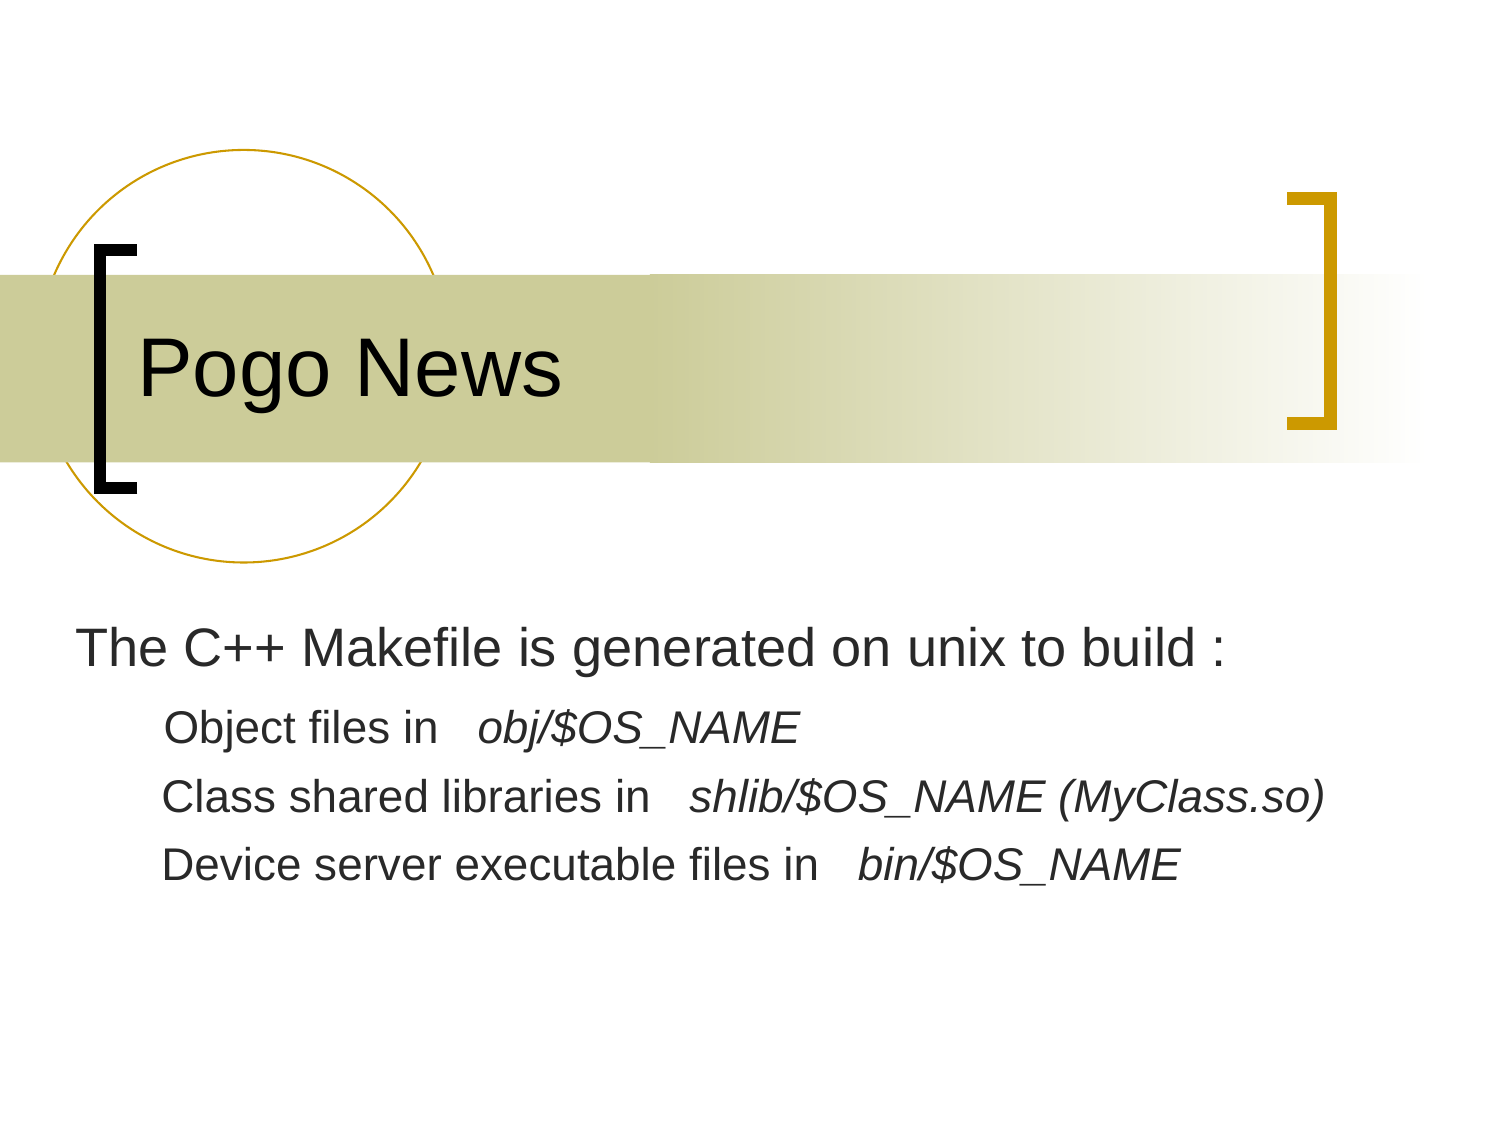

# Pogo News
The C++ Makefile is generated on unix to build :
 Object files in obj/$OS_NAME
 Class shared libraries in shlib/$OS_NAME (MyClass.so)
 Device server executable files in bin/$OS_NAME